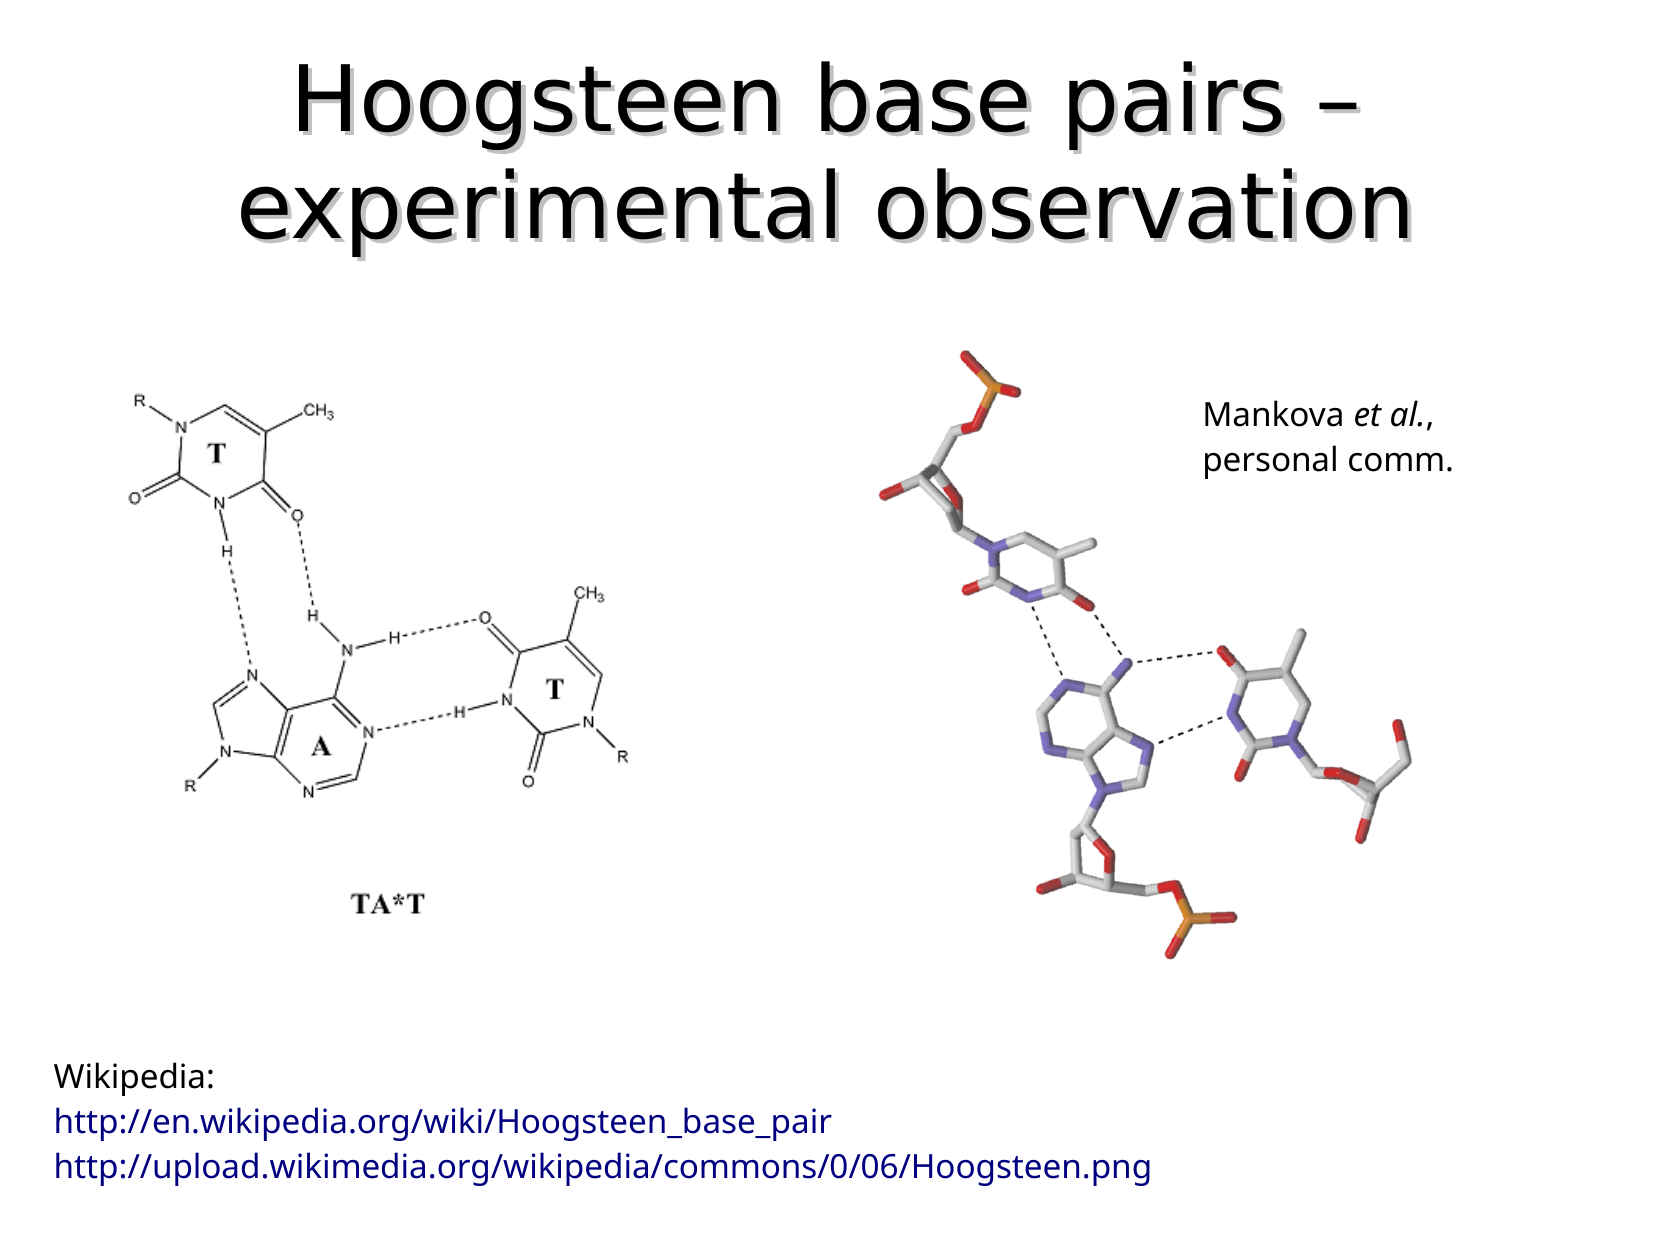

# Hoogsteen base pairs – experimental observation
Mankova et al.,
personal comm.
Wikipedia:
http://en.wikipedia.org/wiki/Hoogsteen_base_pair
http://upload.wikimedia.org/wikipedia/commons/0/06/Hoogsteen.png